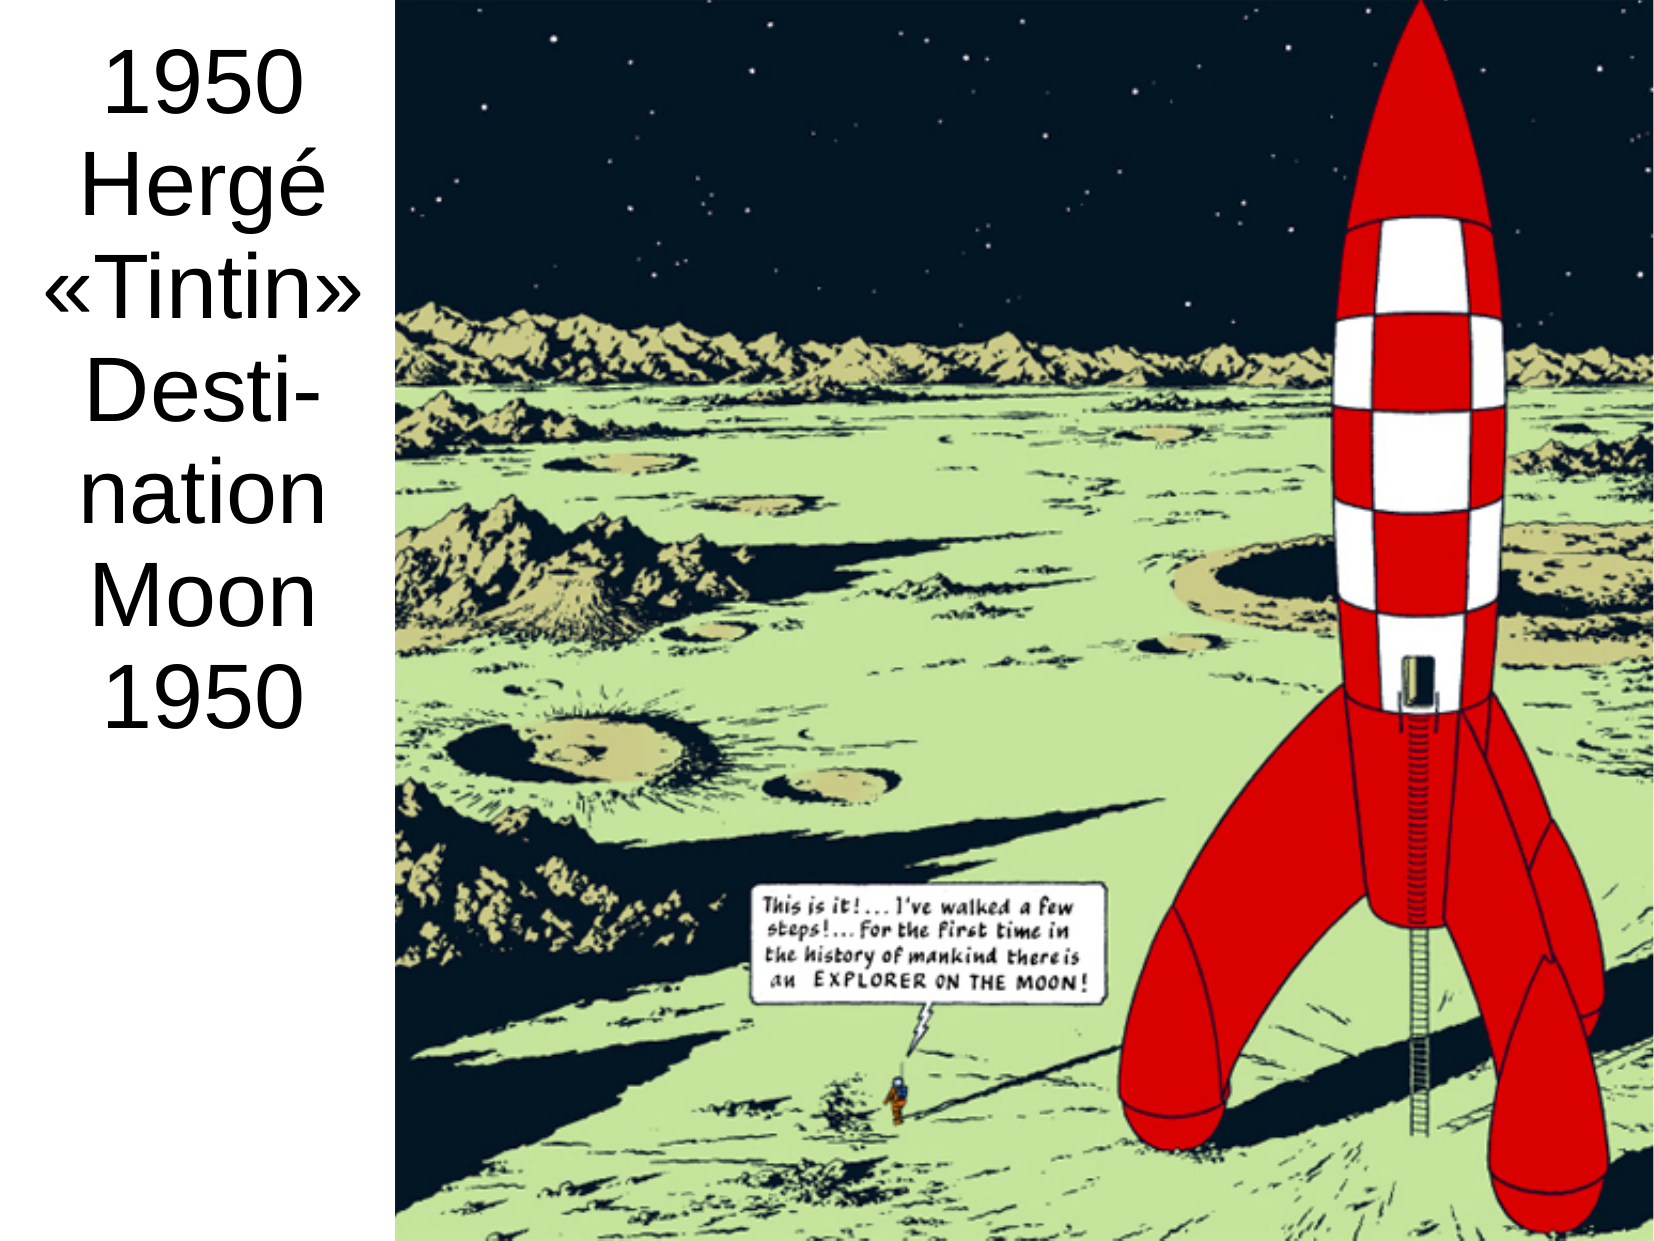

# 1950 Hergé «Tintin» Desti-nation Moon 1950